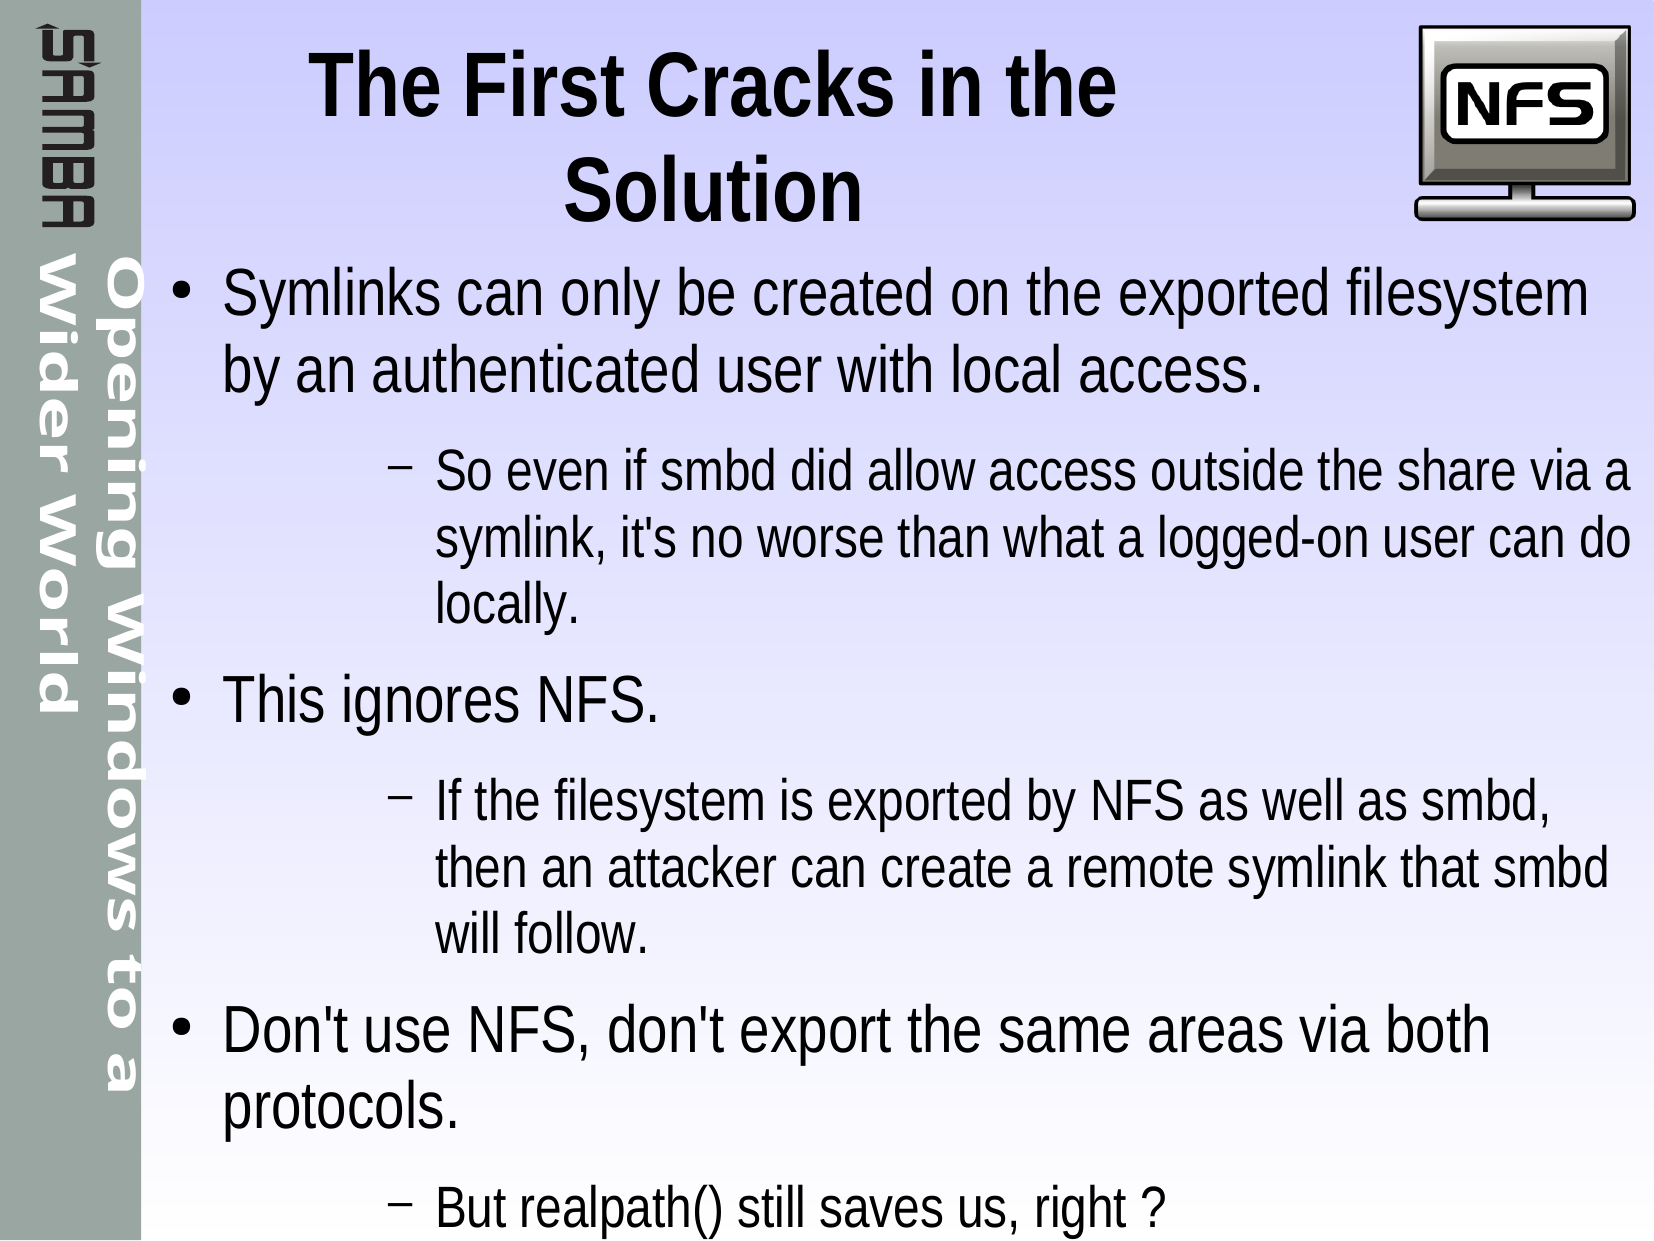

# The First Cracks in the Solution
Symlinks can only be created on the exported filesystem by an authenticated user with local access.
So even if smbd did allow access outside the share via a symlink, it's no worse than what a logged-on user can do locally.
This ignores NFS.
If the filesystem is exported by NFS as well as smbd, then an attacker can create a remote symlink that smbd will follow.
Don't use NFS, don't export the same areas via both protocols.
But realpath() still saves us, right ?